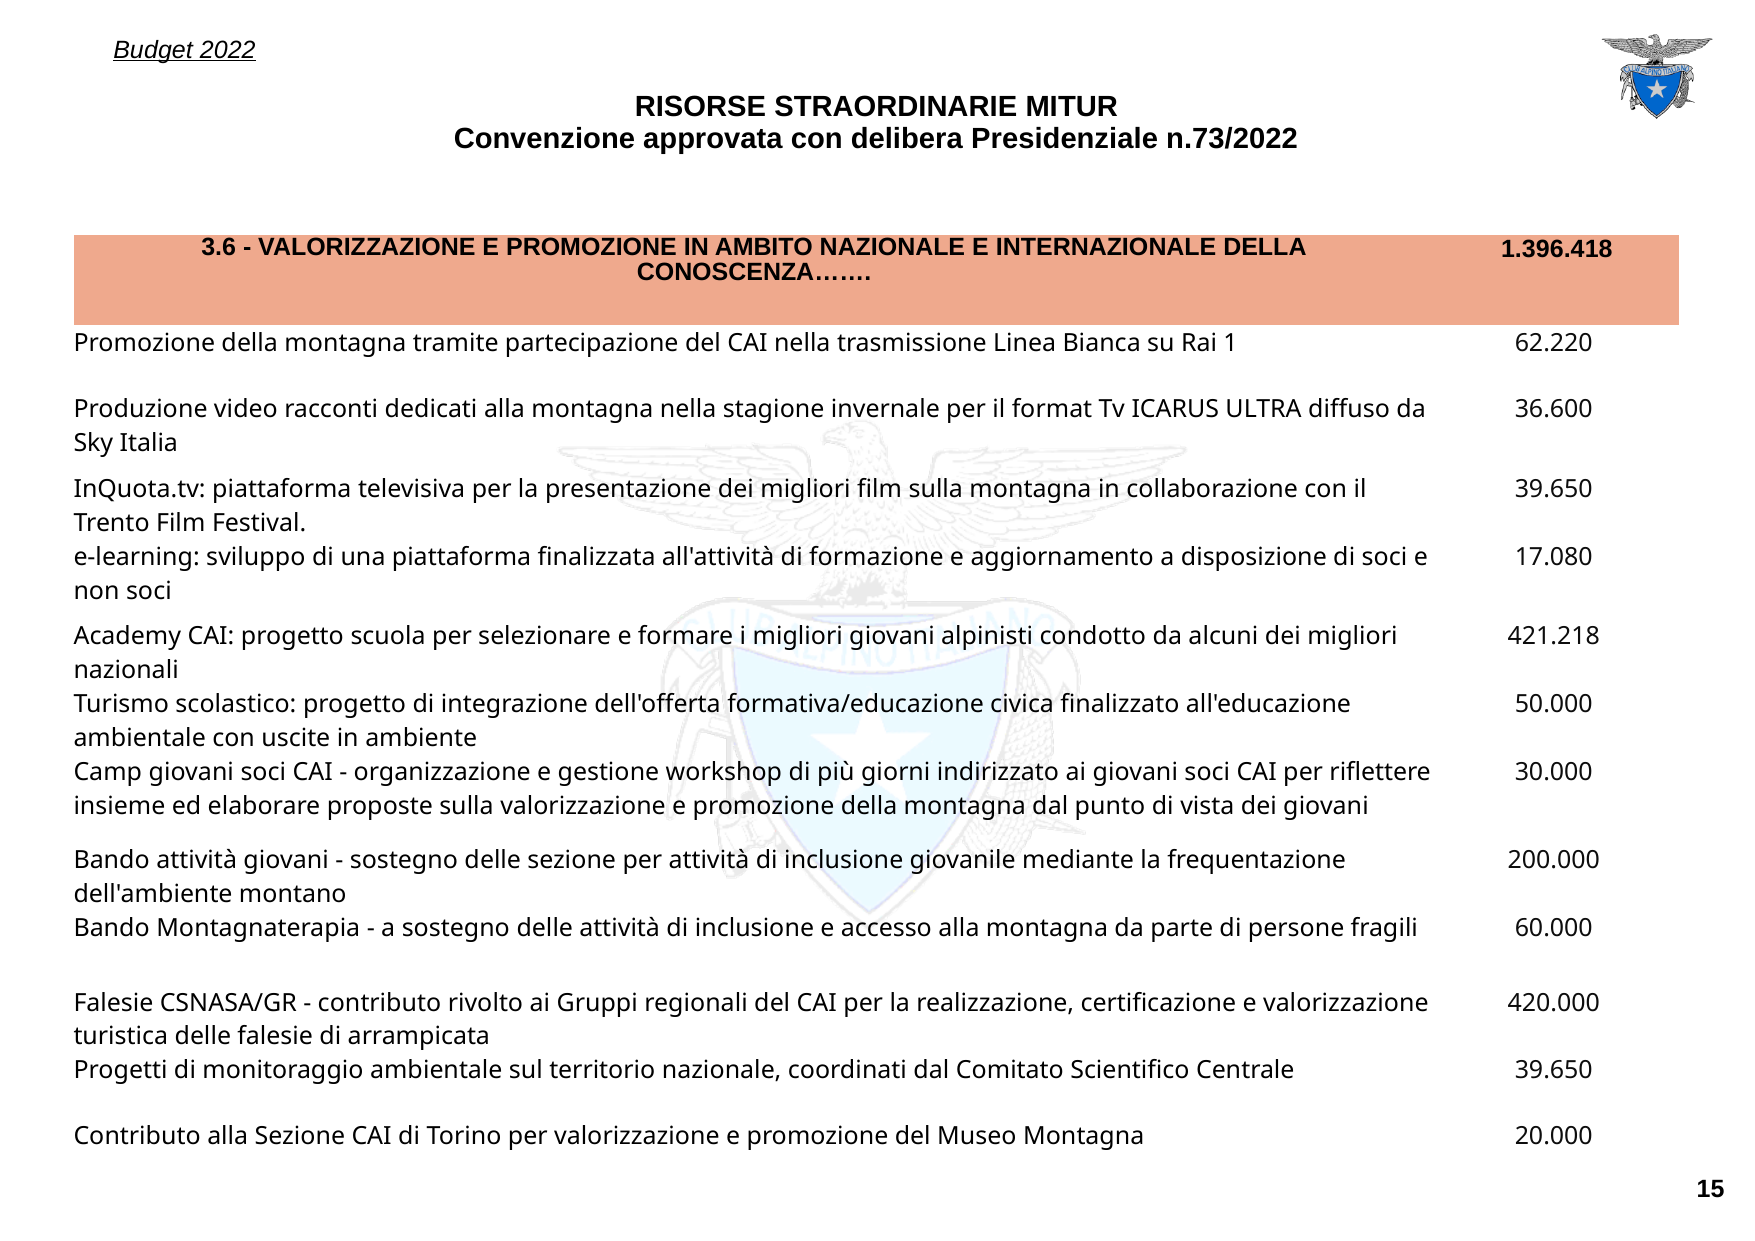

Budget 2022
| RISORSE STRAORDINARIE MITUR Convenzione approvata con delibera Presidenziale n.73/2022 |
| --- |
| |
| 3.6 - VALORIZZAZIONE E PROMOZIONE IN AMBITO NAZIONALE E INTERNAZIONALE DELLA CONOSCENZA……. | 1.396.418 |
| --- | --- |
| Promozione della montagna tramite partecipazione del CAI nella trasmissione Linea Bianca su Rai 1 | 62.220 |
| Produzione video racconti dedicati alla montagna nella stagione invernale per il format Tv ICARUS ULTRA diffuso da Sky Italia | 36.600 |
| InQuota.tv: piattaforma televisiva per la presentazione dei migliori film sulla montagna in collaborazione con il Trento Film Festival. | 39.650 |
| e-learning: sviluppo di una piattaforma finalizzata all'attività di formazione e aggiornamento a disposizione di soci e non soci | 17.080 |
| Academy CAI: progetto scuola per selezionare e formare i migliori giovani alpinisti condotto da alcuni dei migliori nazionali | 421.218 |
| Turismo scolastico: progetto di integrazione dell'offerta formativa/educazione civica finalizzato all'educazione ambientale con uscite in ambiente | 50.000 |
| Camp giovani soci CAI - organizzazione e gestione workshop di più giorni indirizzato ai giovani soci CAI per riflettere insieme ed elaborare proposte sulla valorizzazione e promozione della montagna dal punto di vista dei giovani | 30.000 |
| Bando attività giovani - sostegno delle sezione per attività di inclusione giovanile mediante la frequentazione dell'ambiente montano | 200.000 |
| Bando Montagnaterapia - a sostegno delle attività di inclusione e accesso alla montagna da parte di persone fragili | 60.000 |
| Falesie CSNASA/GR - contributo rivolto ai Gruppi regionali del CAI per la realizzazione, certificazione e valorizzazione turistica delle falesie di arrampicata | 420.000 |
| Progetti di monitoraggio ambientale sul territorio nazionale, coordinati dal Comitato Scientifico Centrale | 39.650 |
| Contributo alla Sezione CAI di Torino per valorizzazione e promozione del Museo Montagna | 20.000 |
15